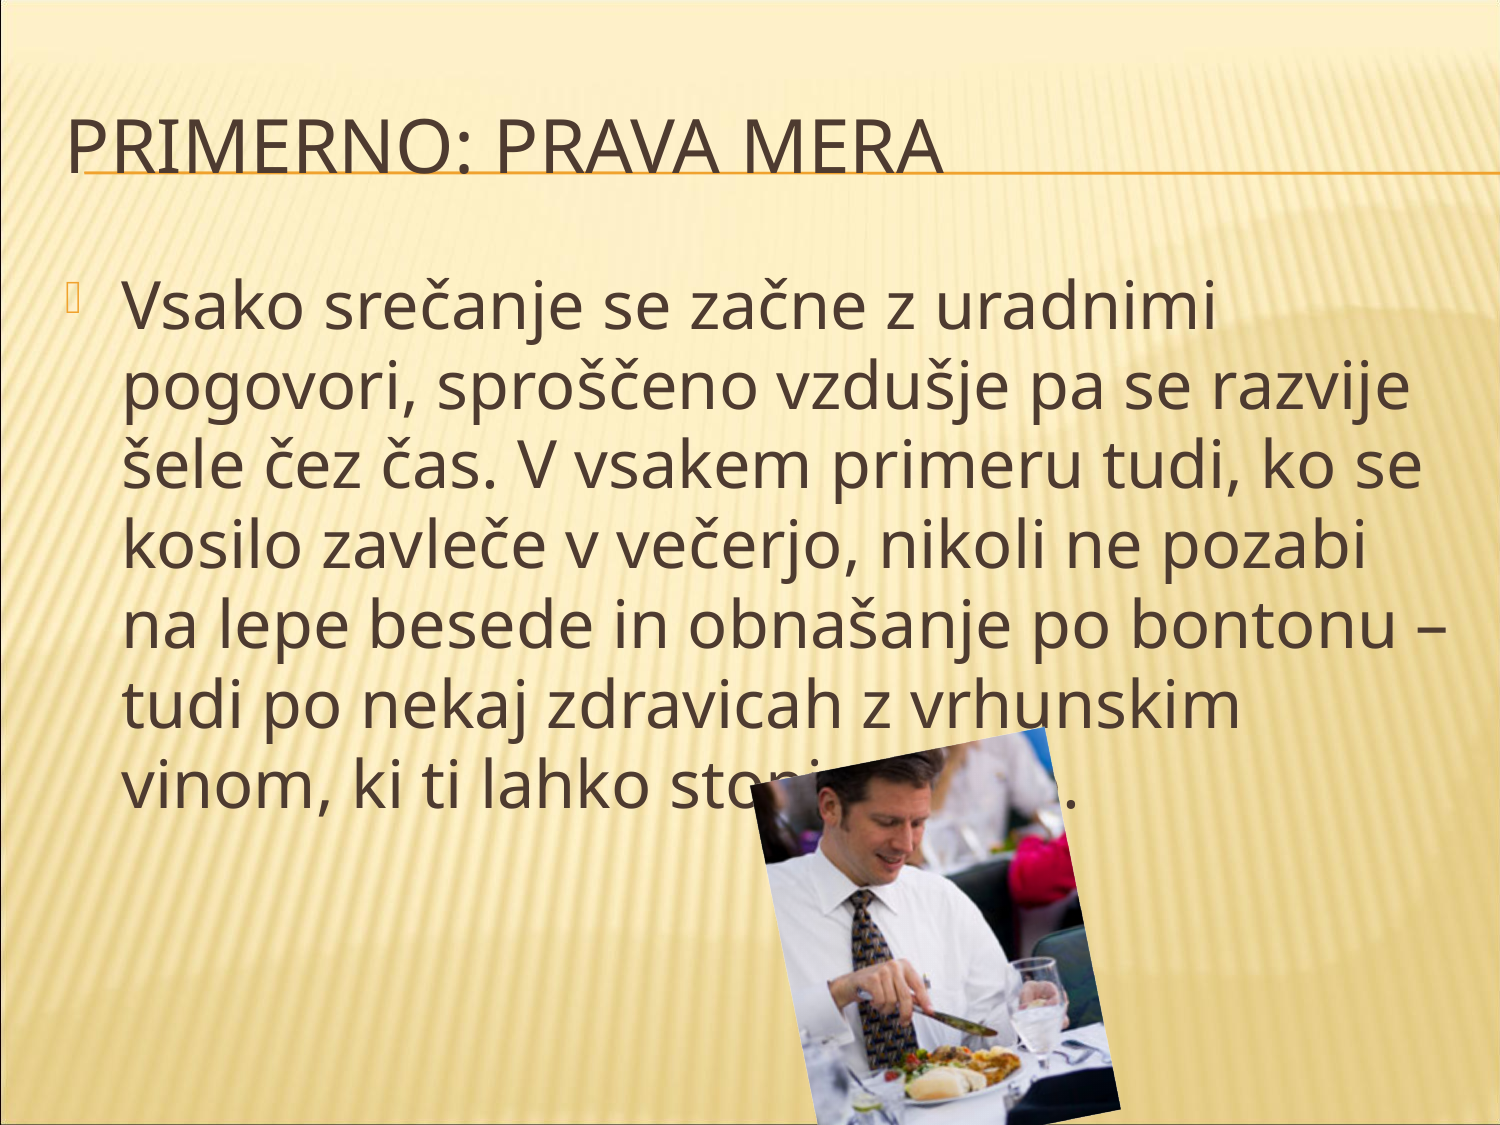

# Primerno: prava mera
Vsako srečanje se začne z uradnimi pogovori, sproščeno vzdušje pa se razvije šele čez čas. V vsakem primeru tudi, ko se kosilo zavleče v večerjo, nikoli ne pozabi na lepe besede in obnašanje po bontonu – tudi po nekaj zdravicah z vrhunskim vinom, ki ti lahko stopi v glavo.